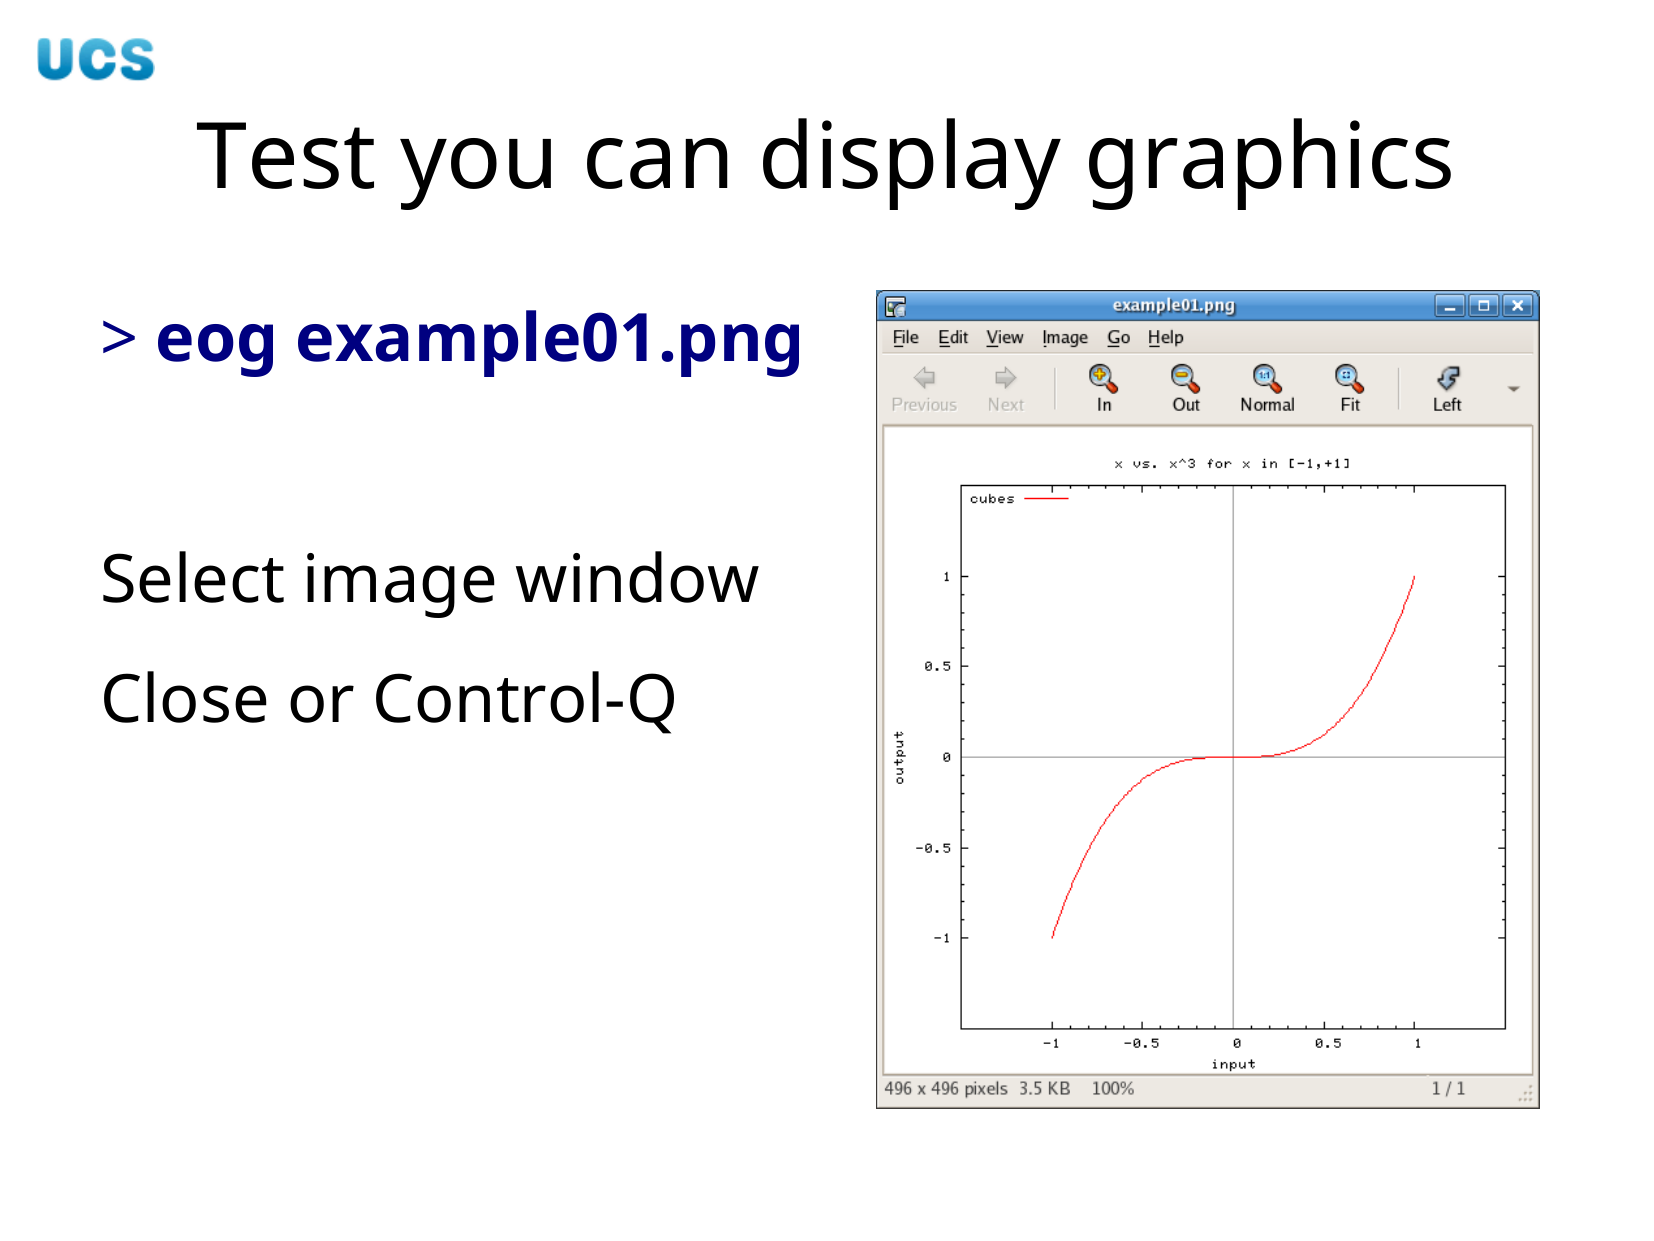

# Test you can display graphics
> eog example01.png
Select image window
Close or Control-Q